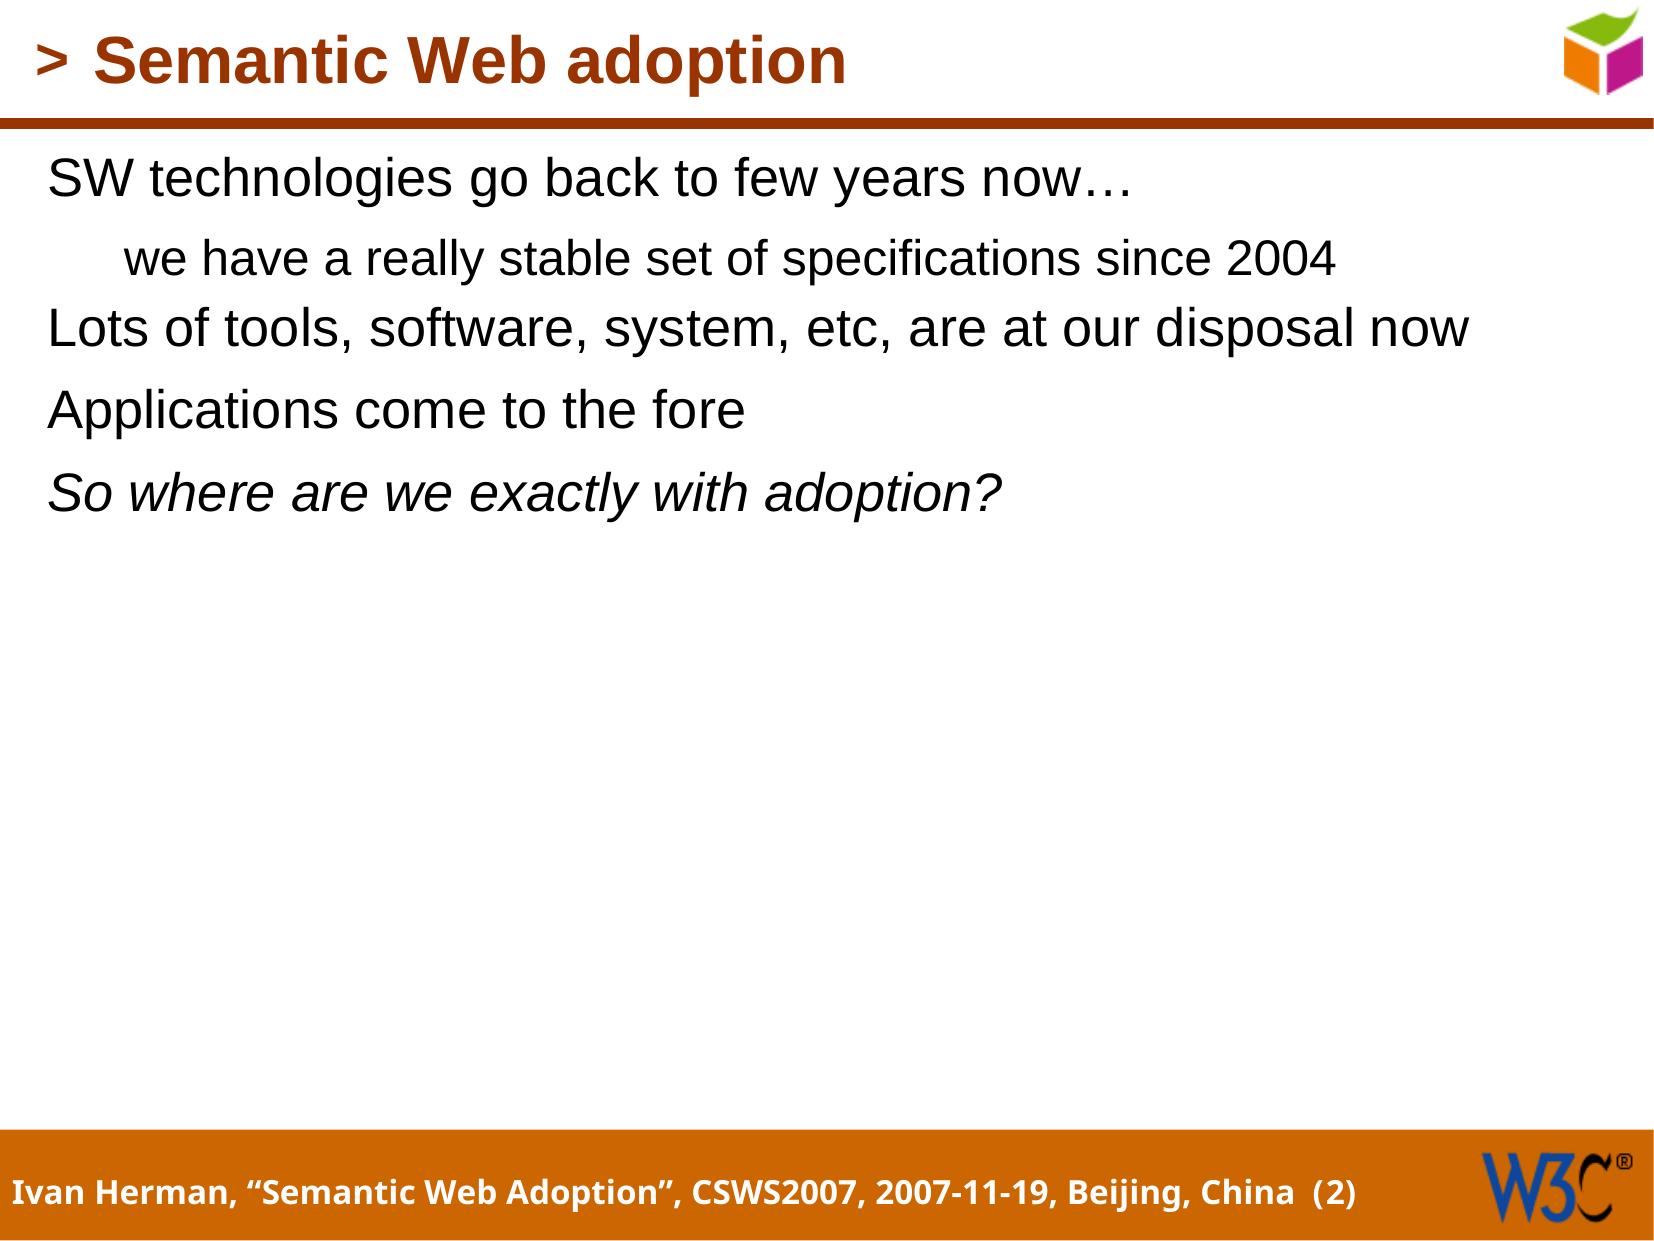

# Semantic Web adoption
SW technologies go back to few years now…
we have a really stable set of specifications since 2004
Lots of tools, software, system, etc, are at our disposal now
Applications come to the fore
So where are we exactly with adoption?